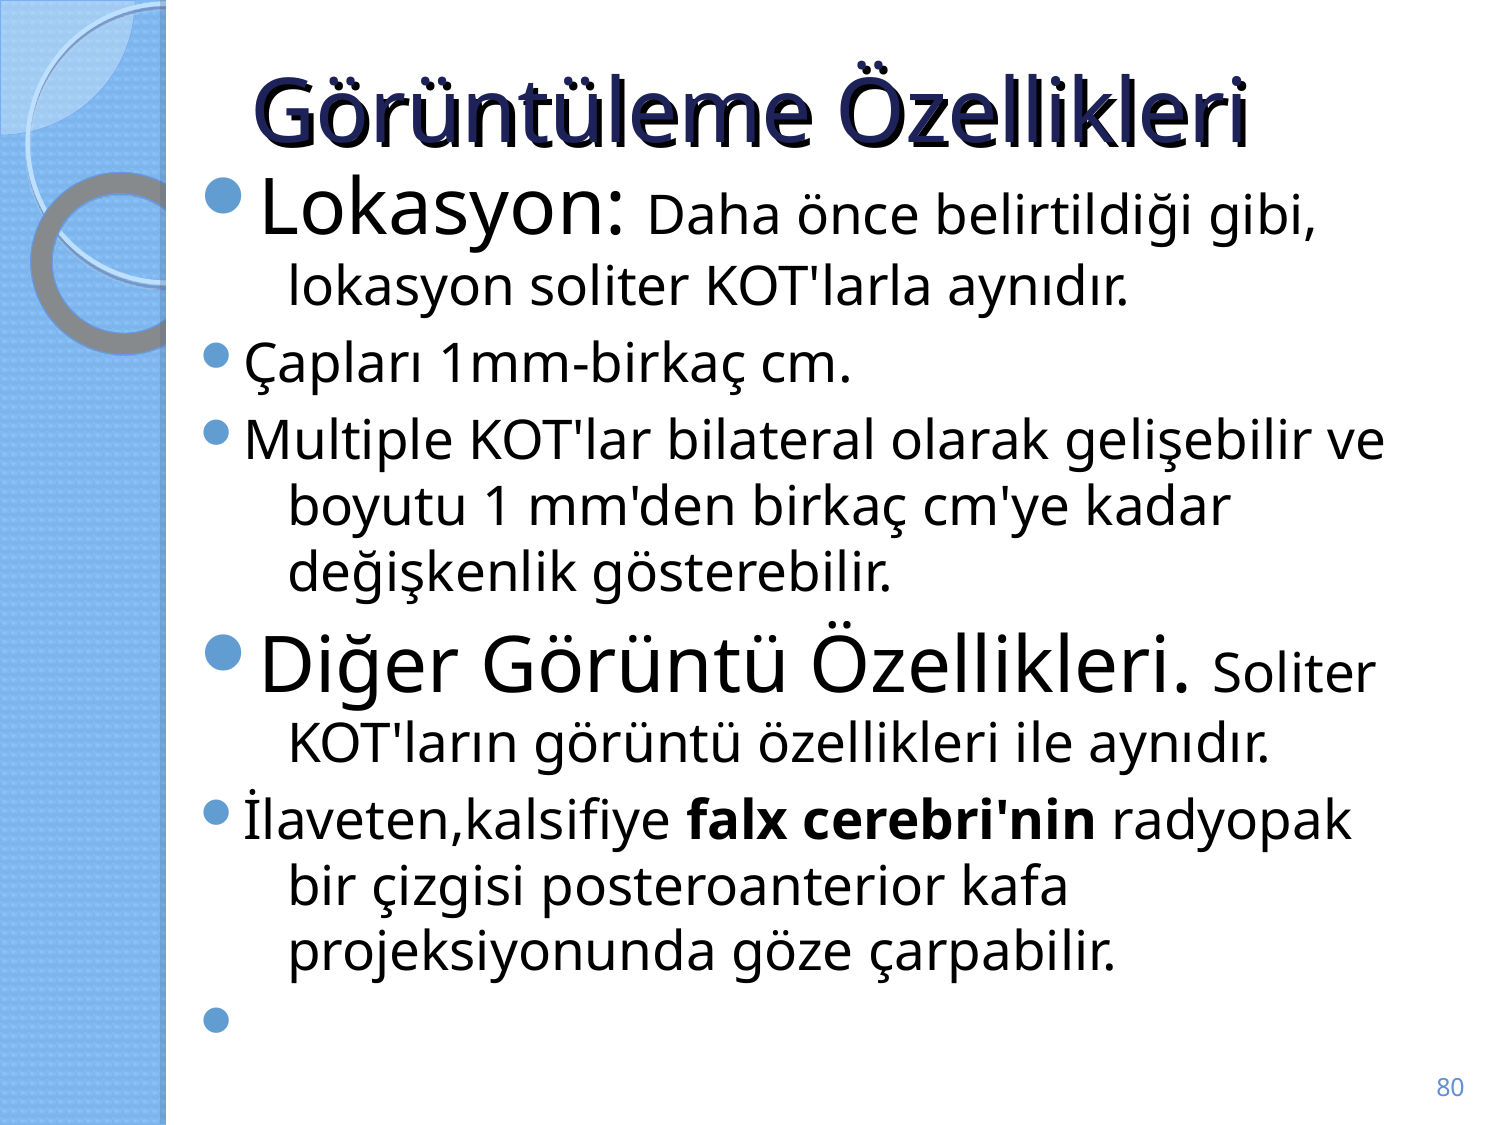

# Görüntüleme Özellikleri
Lokasyon: Daha önce belirtildiği gibi, lokasyon soliter KOT'larla aynıdır.
Çapları 1mm-birkaç cm.
Multiple KOT'lar bilateral olarak gelişebilir ve boyutu 1 mm'den birkaç cm'ye kadar değişkenlik gösterebilir.
Diğer Görüntü Özellikleri. Soliter KOT'ların görüntü özellikleri ile aynıdır.
İlaveten,kalsifiye falx cerebri'nin radyopak bir çizgisi posteroanterior kafa projeksiyonunda göze çarpabilir.